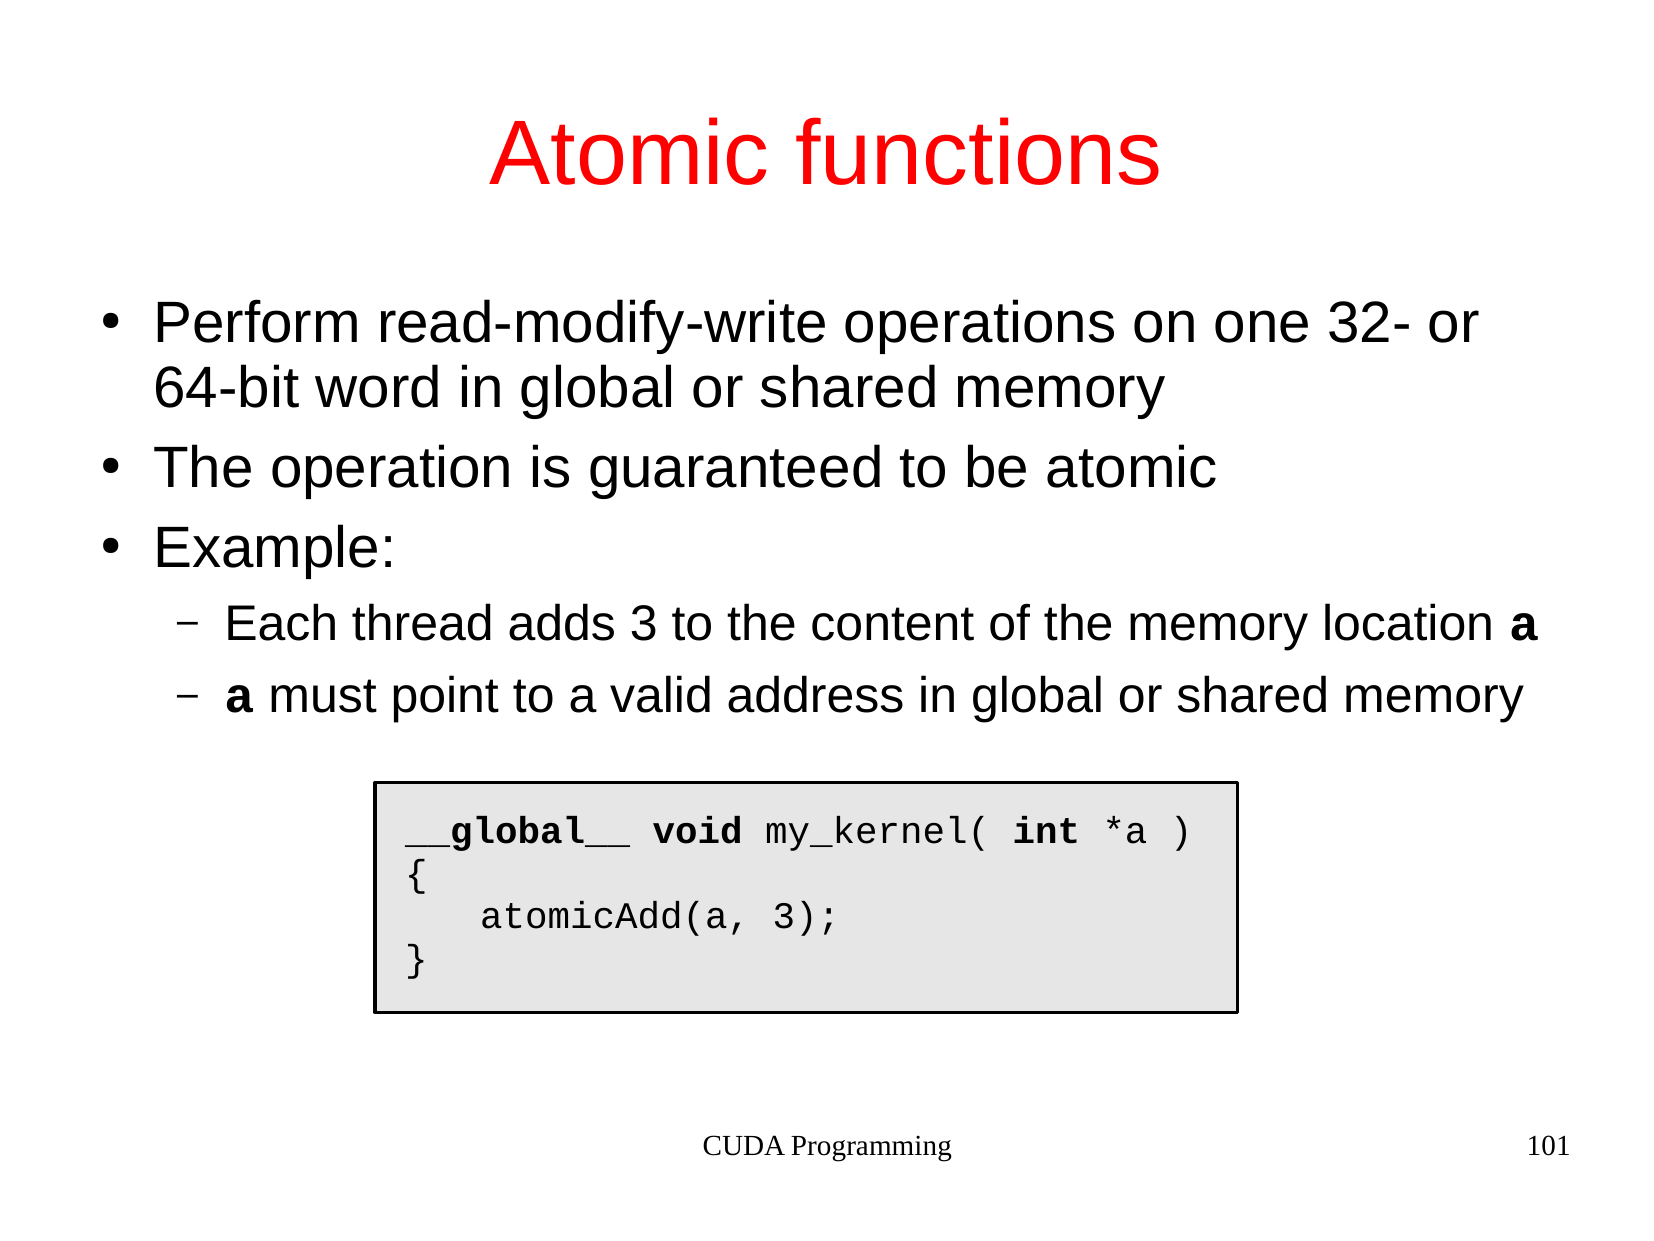

# Atomic functions
Perform read-modify-write operations on one 32- or 64-bit word in global or shared memory
The operation is guaranteed to be atomic
Example:
Each thread adds 3 to the content of the memory location a
a must point to a valid address in global or shared memory
__global__ void my_kernel( int *a )
{
	atomicAdd(a, 3);
}
CUDA Programming
101